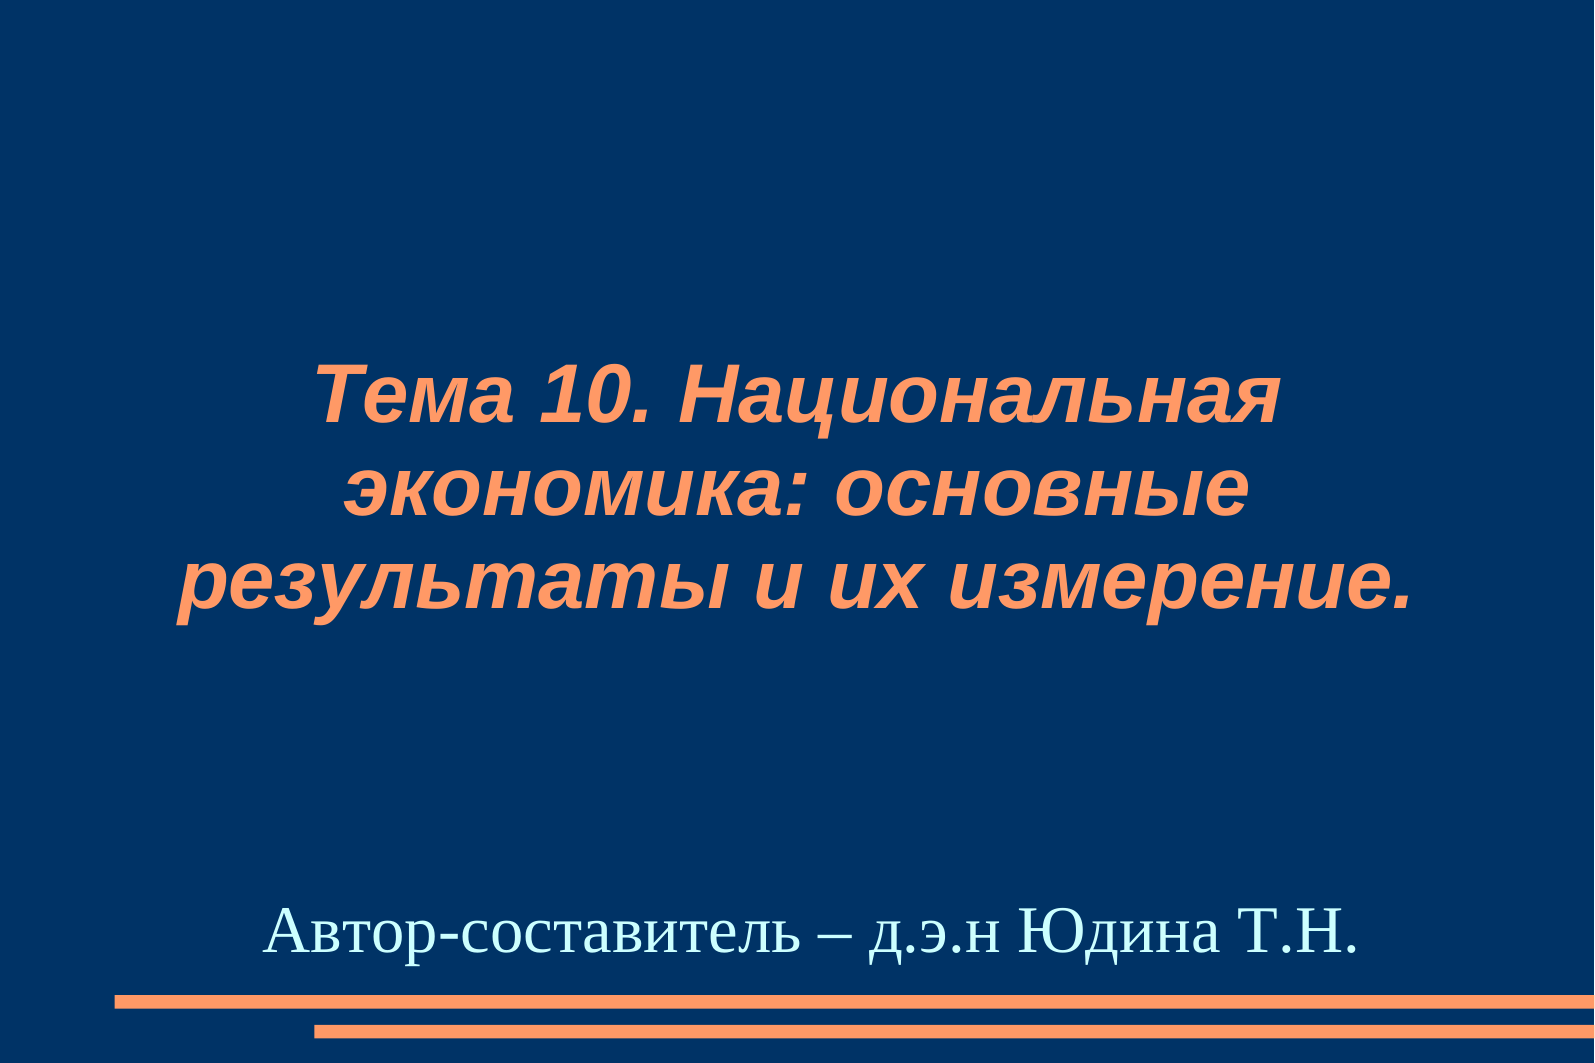

# Тема 10. Национальная экономика: основные результаты и их измерение.
Автор-составитель – д.э.н Юдина Т.Н.